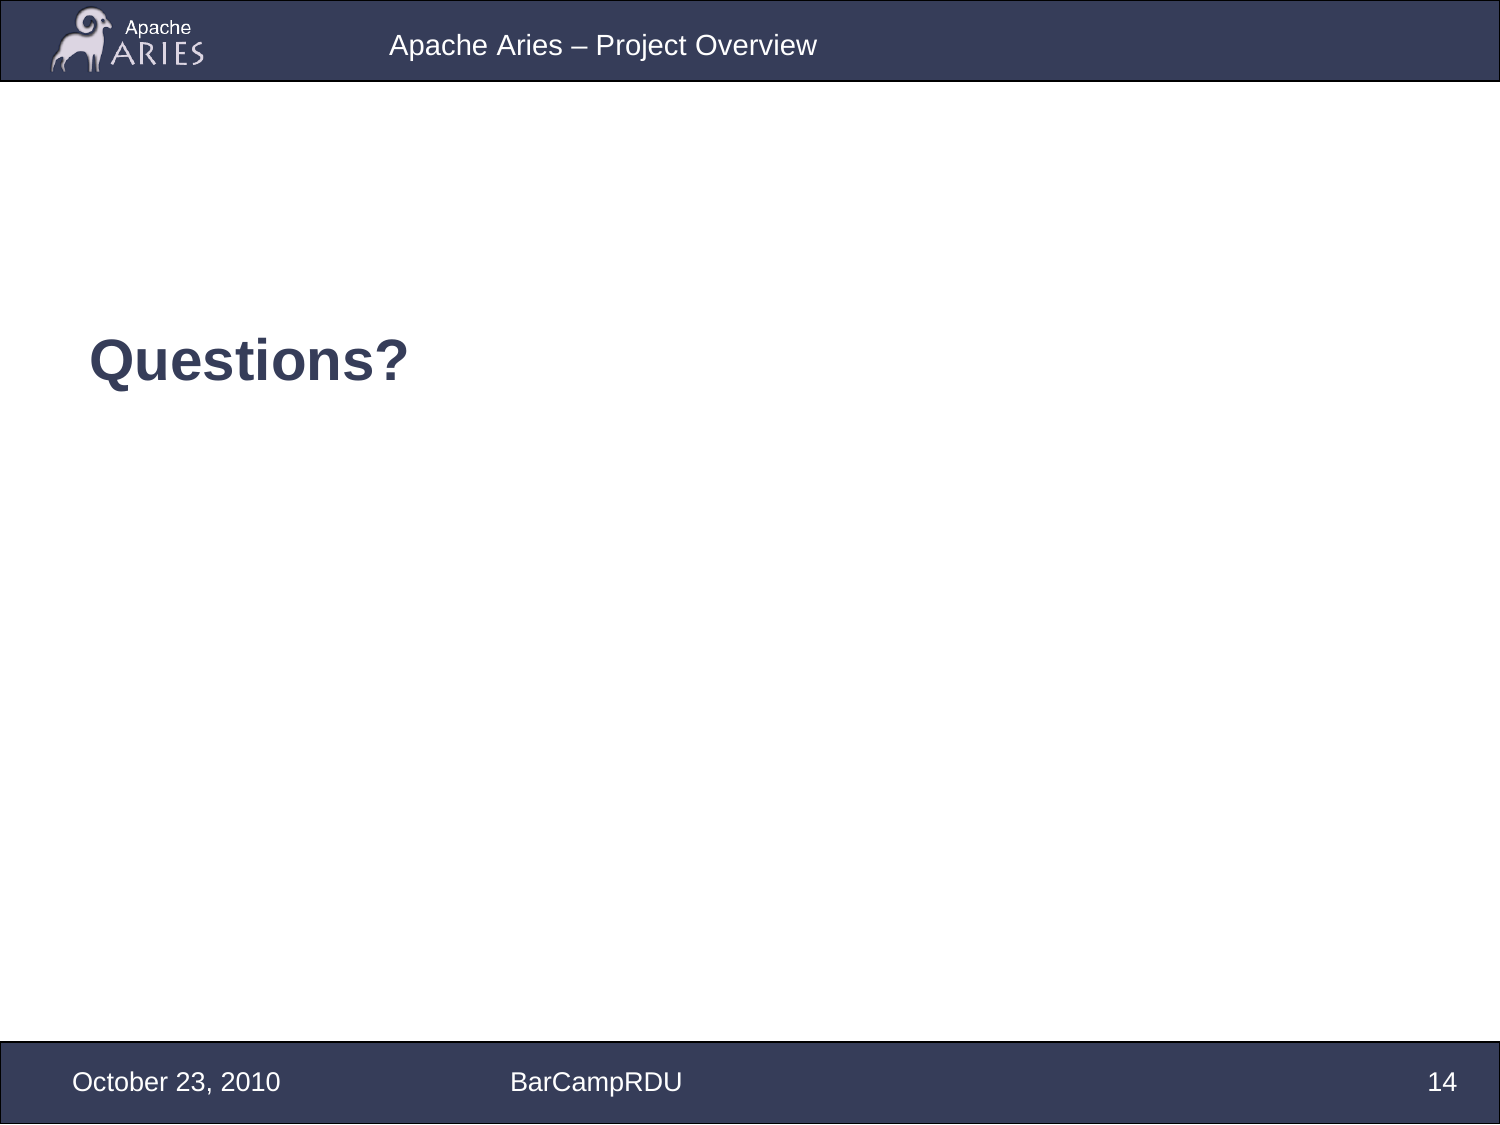

# Questions?
October 23, 2010
BarCampRDU
14